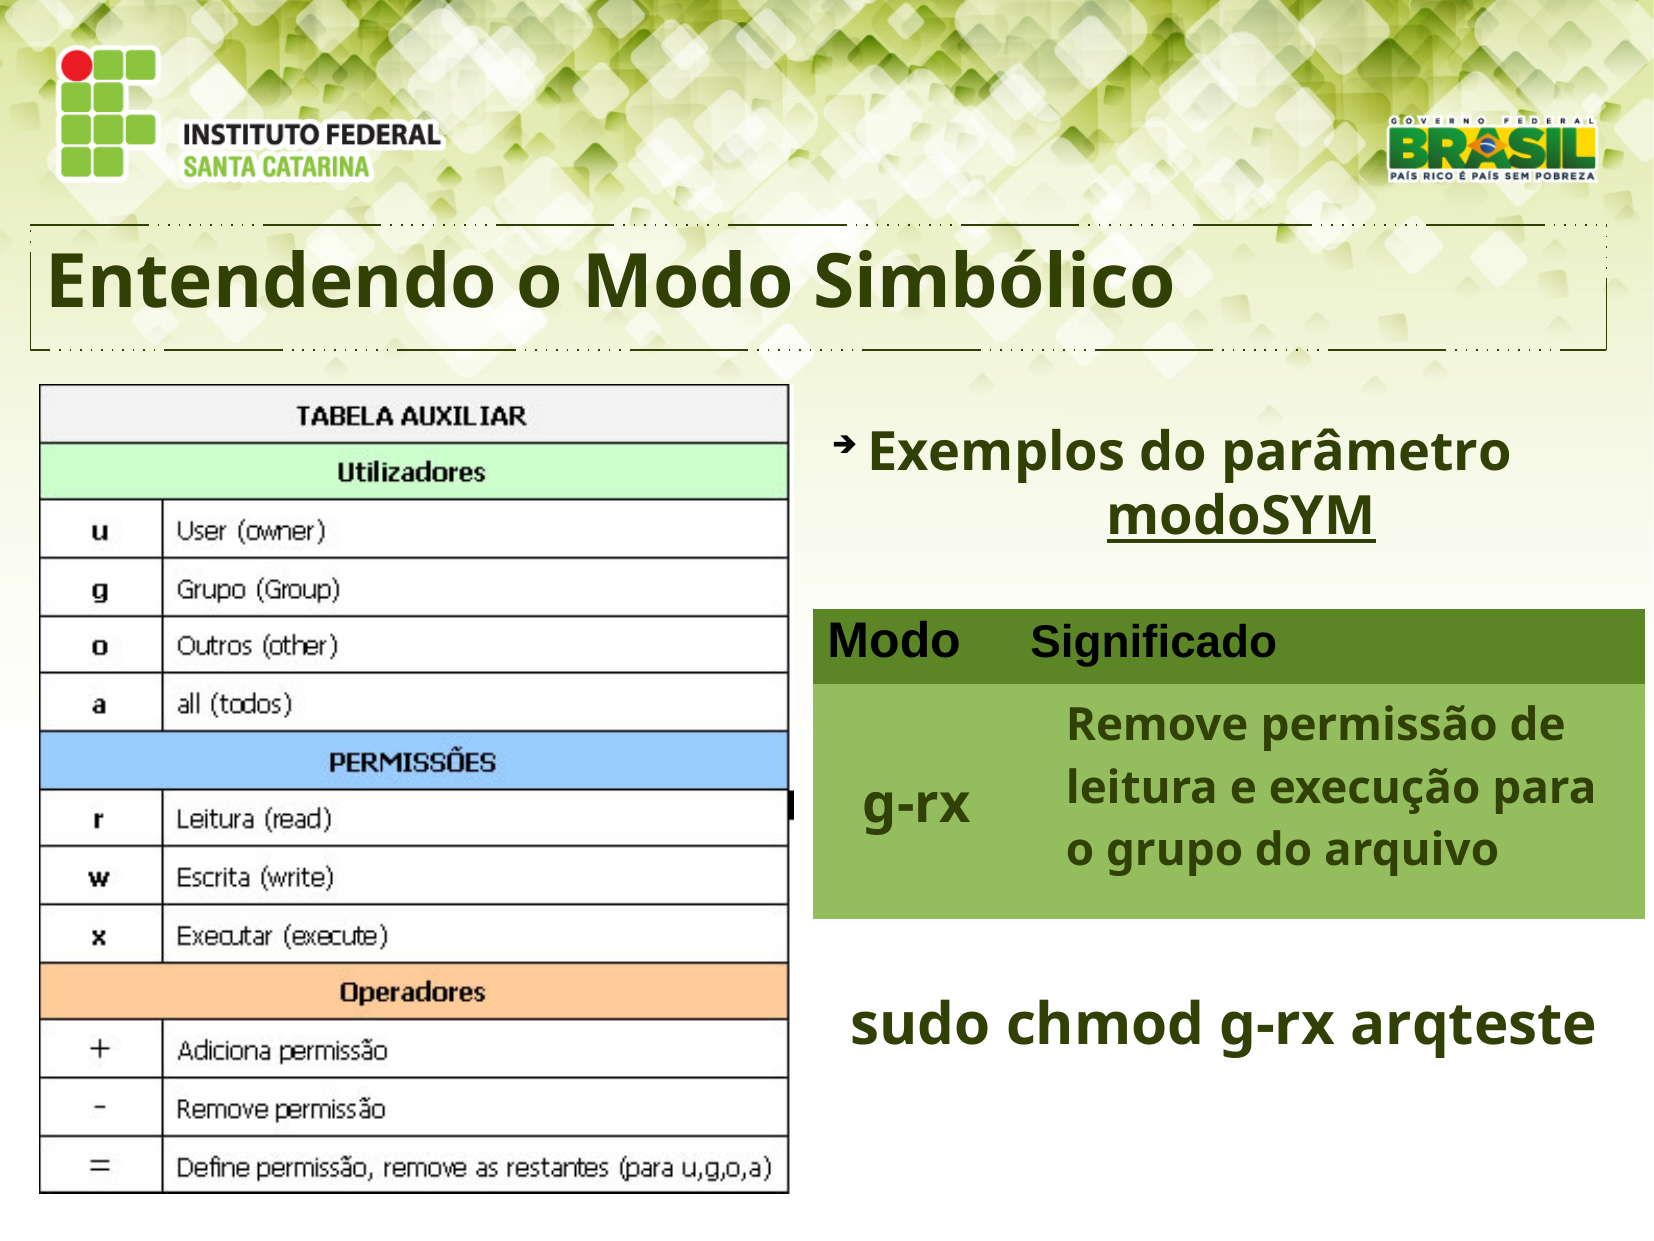

Entendendo o Modo Simbólico
Exemplos do parâmetro
modoSYM
| Modo | Significado |
| --- | --- |
| g-rx | Remove permissão de leitura e execução para o grupo do arquivo |
sudo chmod g-rx arqteste